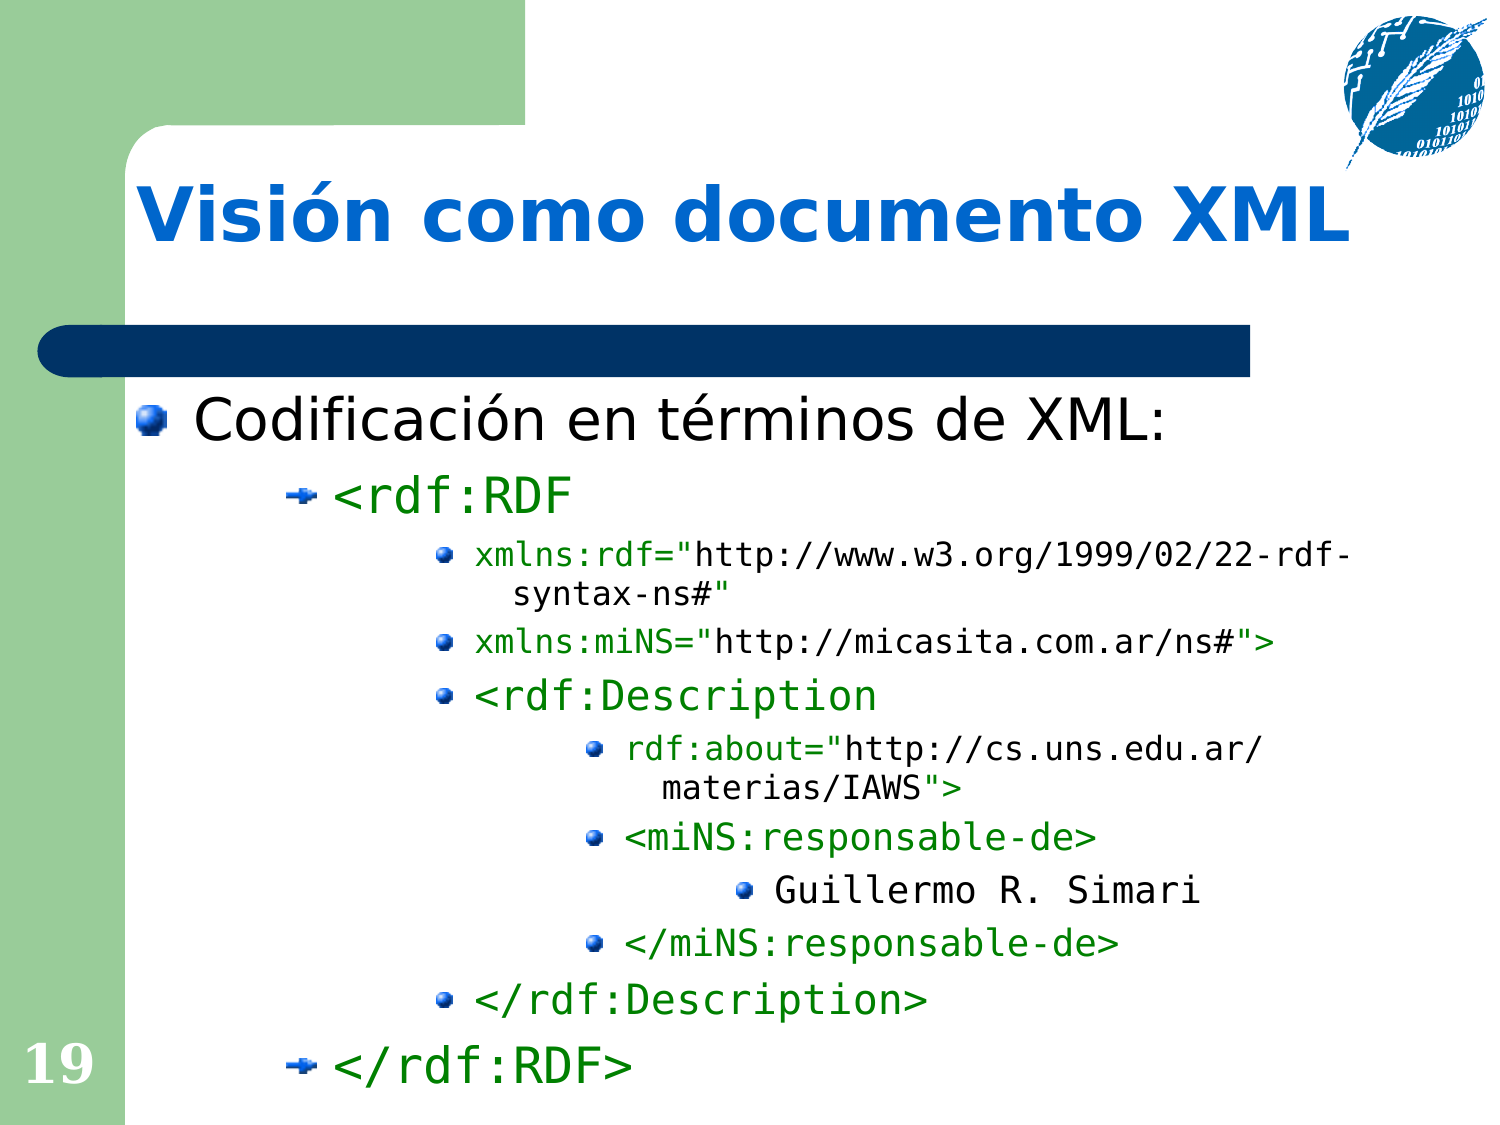

# Visión como documento XML
Codificación en términos de XML:
<rdf:RDF
xmlns:rdf="http://www.w3.org/1999/02/22-rdf-syntax-ns#"
xmlns:miNS="http://micasita.com.ar/ns#">
<rdf:Description
rdf:about="http://cs.uns.edu.ar/materias/IAWS">
<miNS:responsable-de>
Guillermo R. Simari
</miNS:responsable-de>
</rdf:Description>
</rdf:RDF>
19